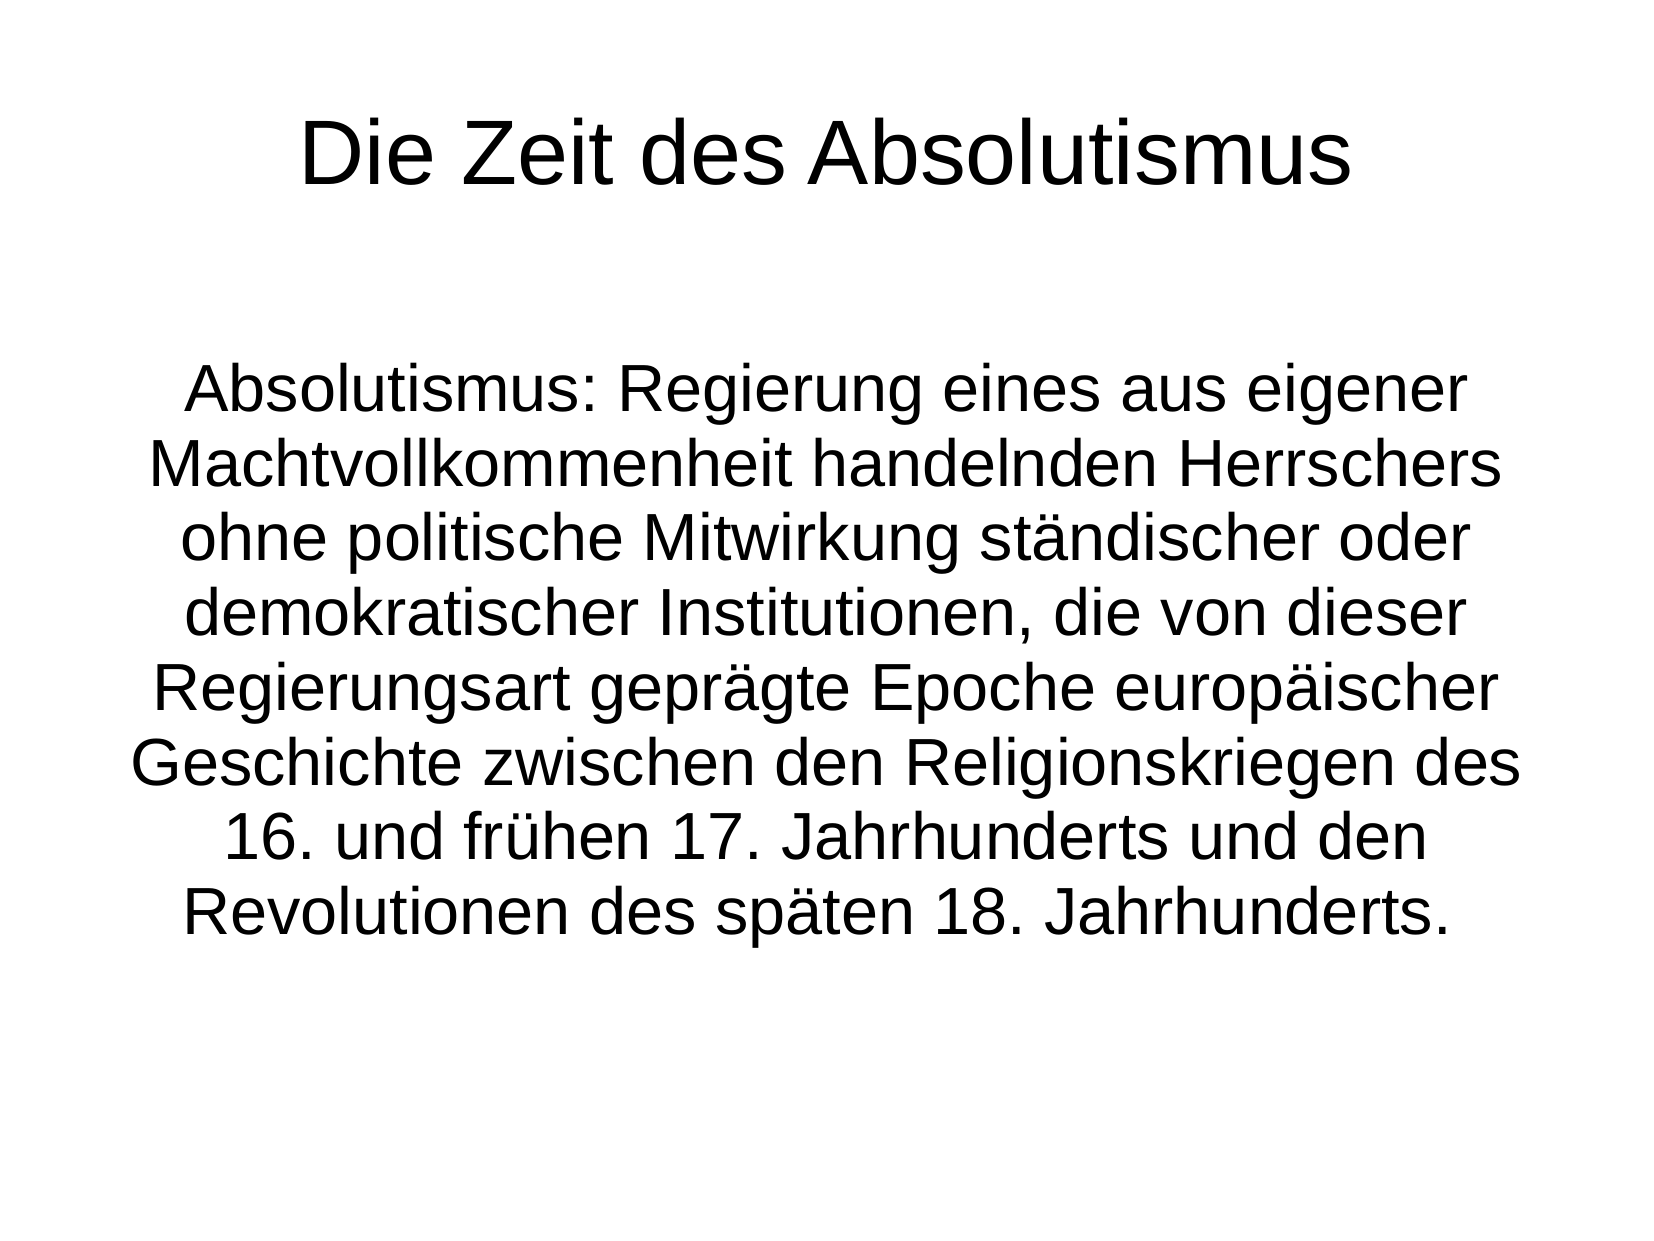

# Die Zeit des Absolutismus
Absolutismus: Regierung eines aus eigener Machtvollkommenheit handelnden Herrschers ohne politische Mitwirkung ständischer oder demokratischer Institutionen, die von dieser Regierungsart geprägte Epoche europäischer Geschichte zwischen den Religionskriegen des 16. und frühen 17. Jahrhunderts und den Revolutionen des späten 18. Jahrhunderts.